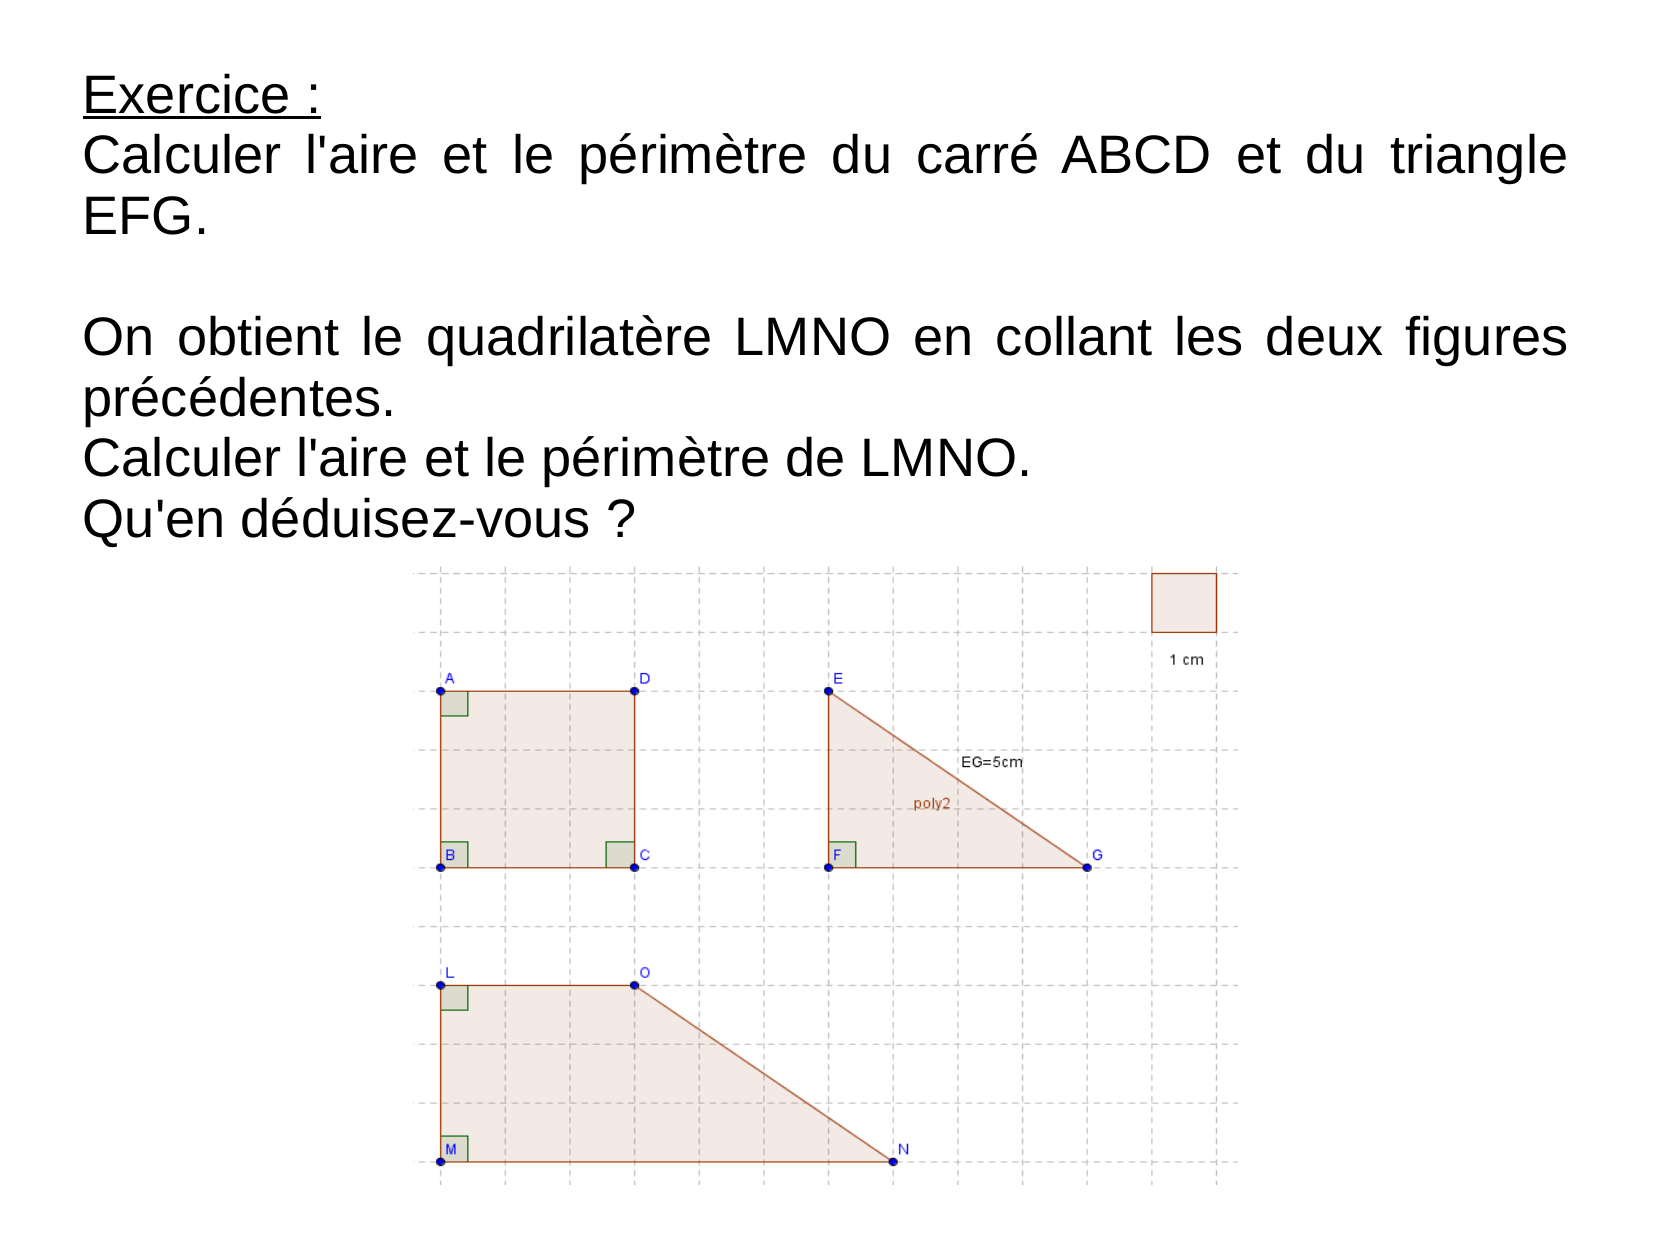

# Exercice :
Calculer l'aire et le périmètre du carré ABCD et du triangle EFG.
On obtient le quadrilatère LMNO en collant les deux figures précédentes.
Calculer l'aire et le périmètre de LMNO.
Qu'en déduisez-vous ?